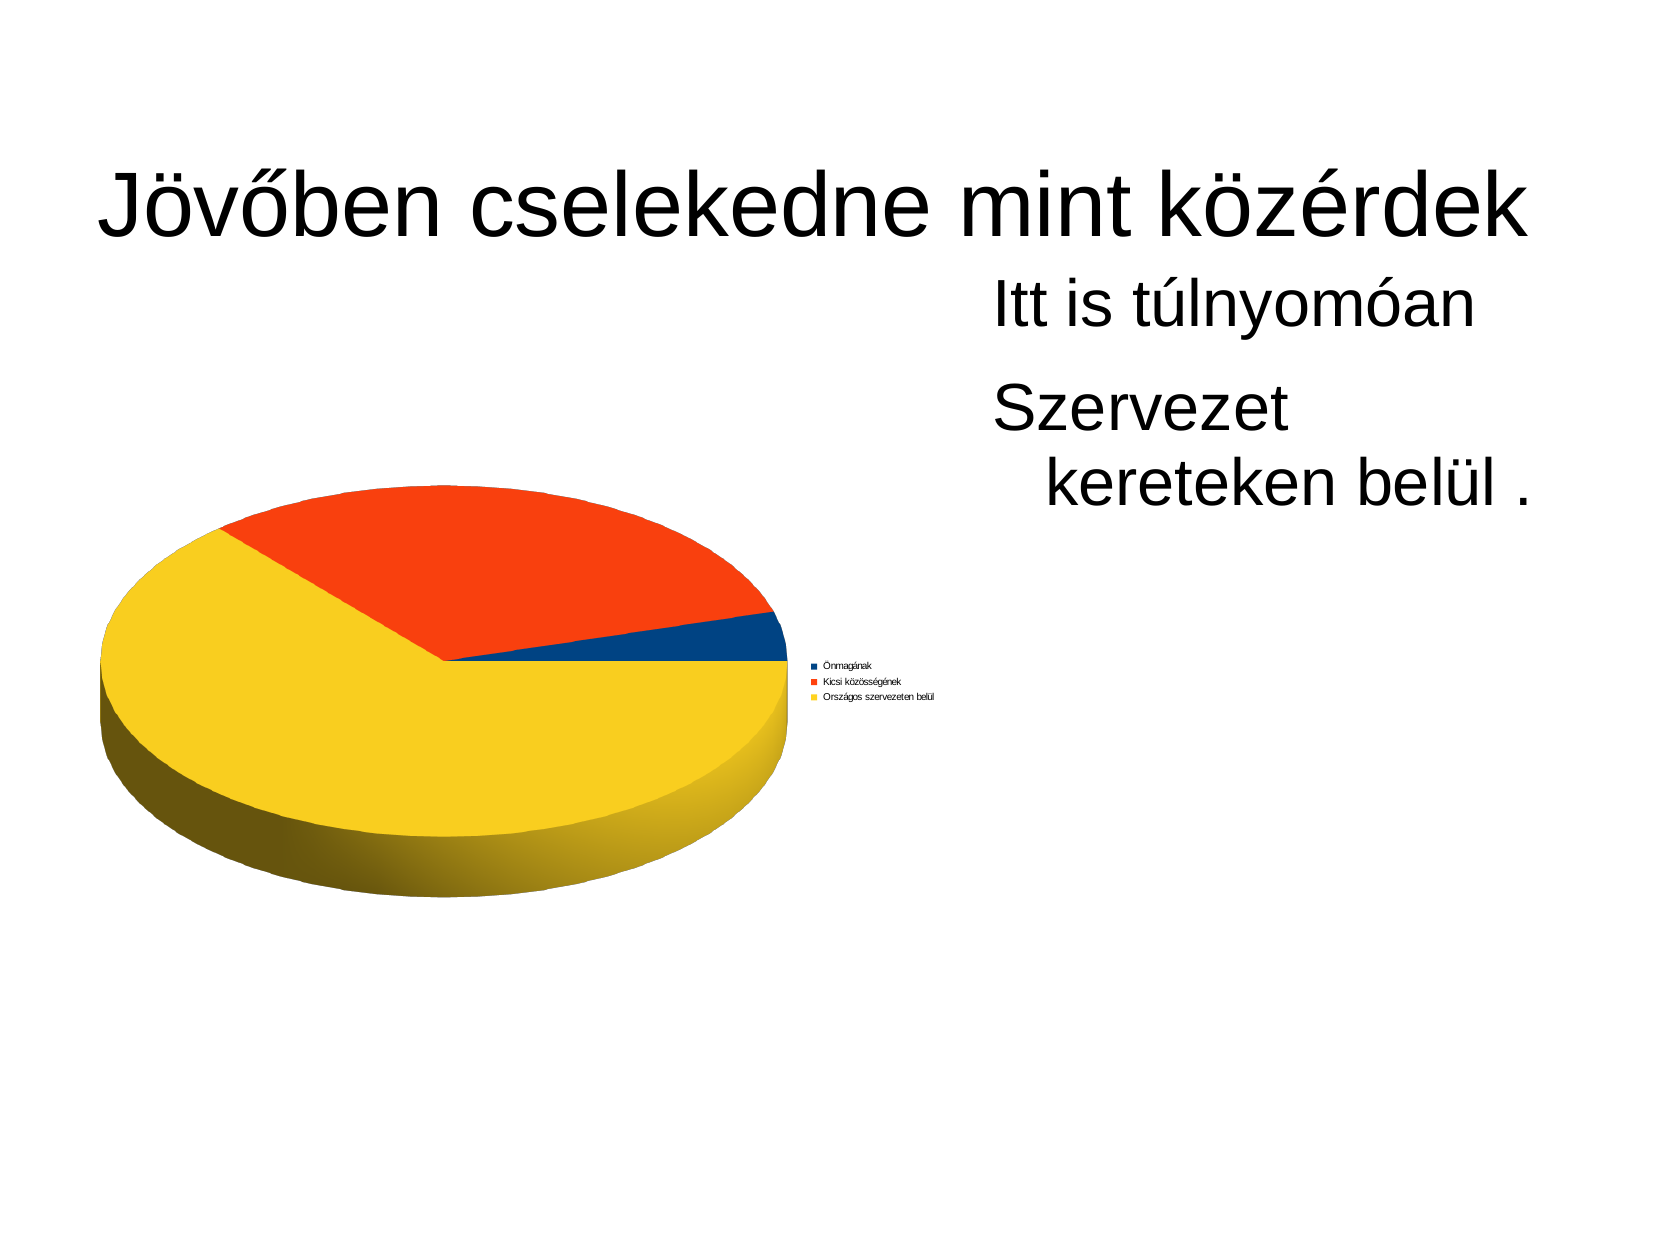

# Jövőben cselekedne mint közérdek
Itt is túlnyomóan
Szervezet kereteken belül .
[unsupported chart]